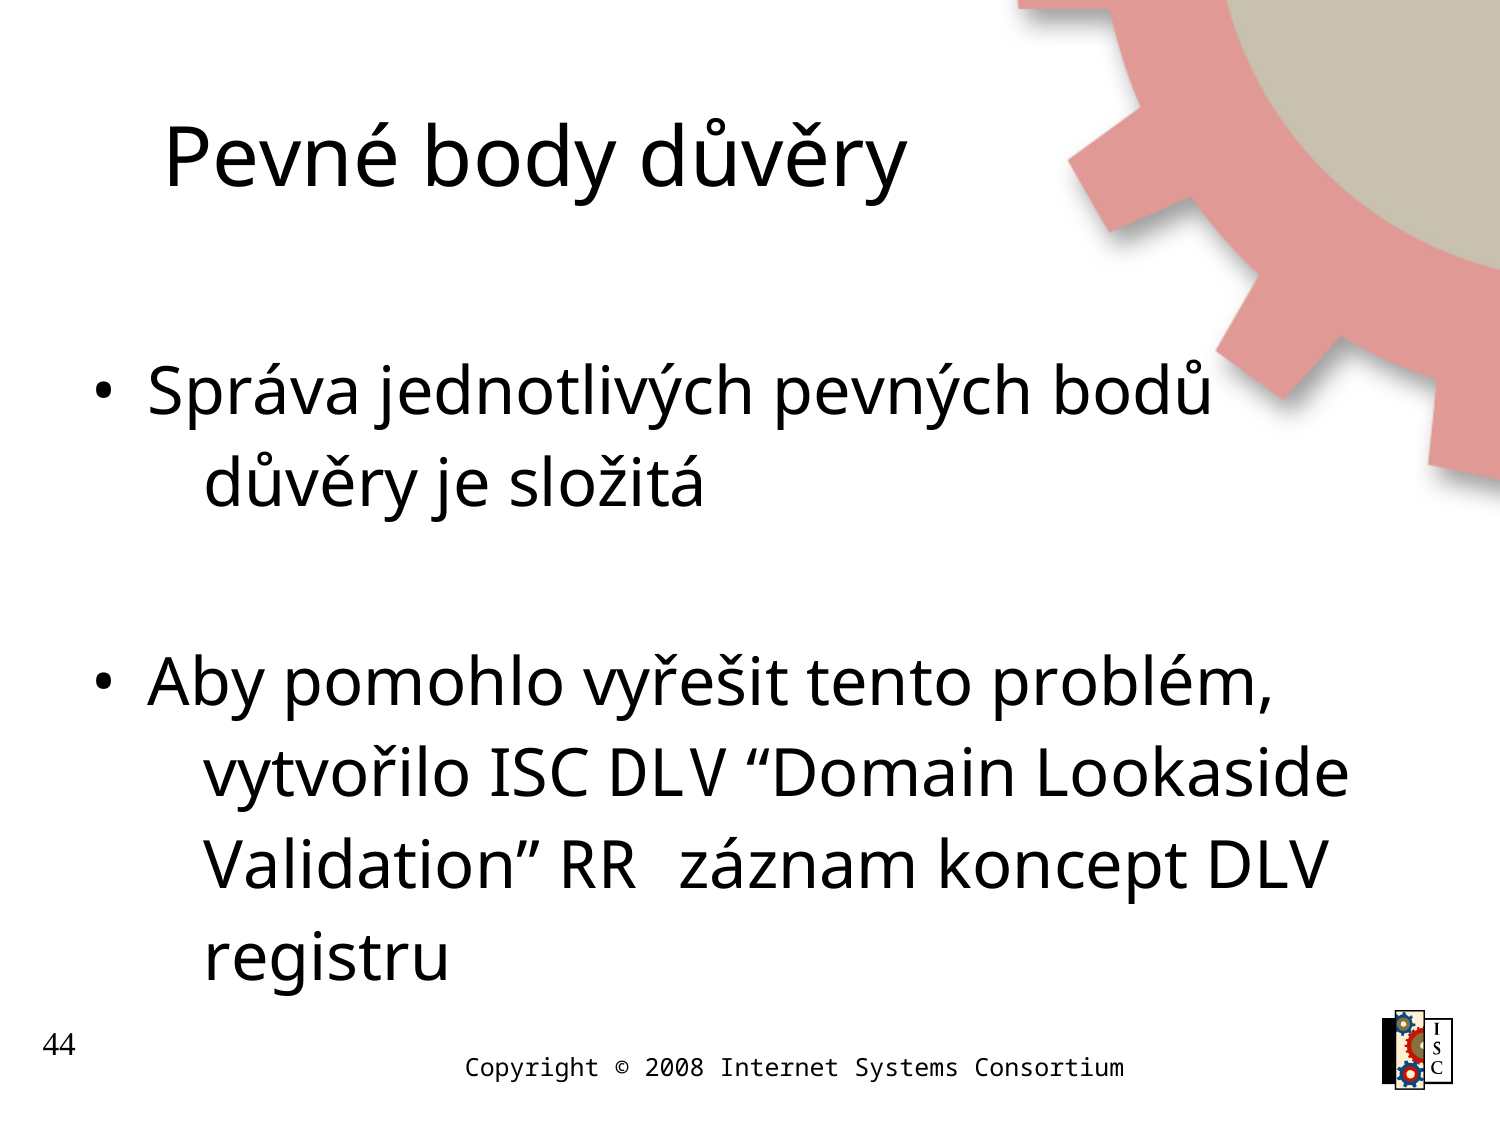

# Pevné body důvěry
Správa jednotlivých pevných bodů důvěry je složitá
Aby pomohlo vyřešit tento problém, vytvořilo ISC DLV “Domain Lookaside Validation” RR záznam koncept DLV registru